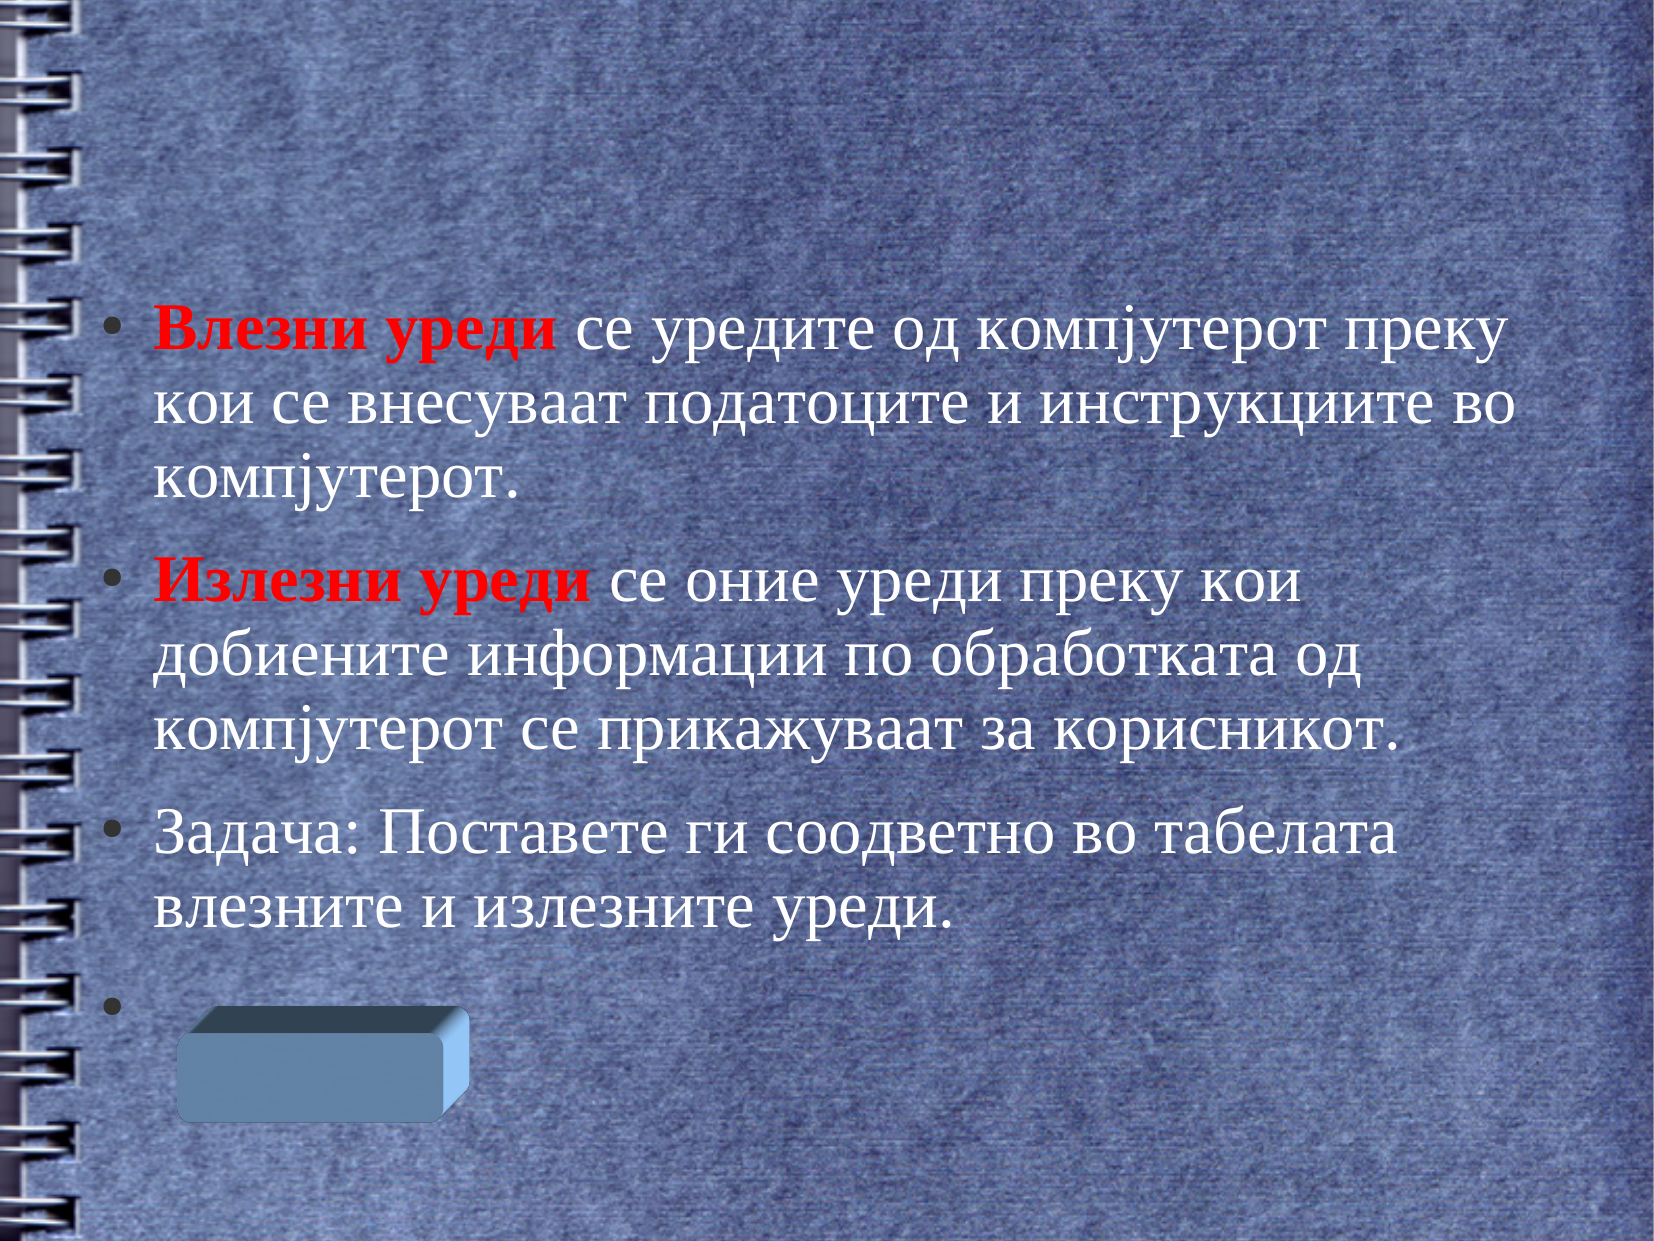

#
Влезни уреди се уредите од компјутерот преку кои се внесуваат податоците и инструкциите во компјутерот.
Излезни уреди се оние уреди преку кои добиените информации по обработката од компјутерот се прикажуваат за корисникот.
Задача: Поставете ги соодветно во табелата влезните и излезните уреди.